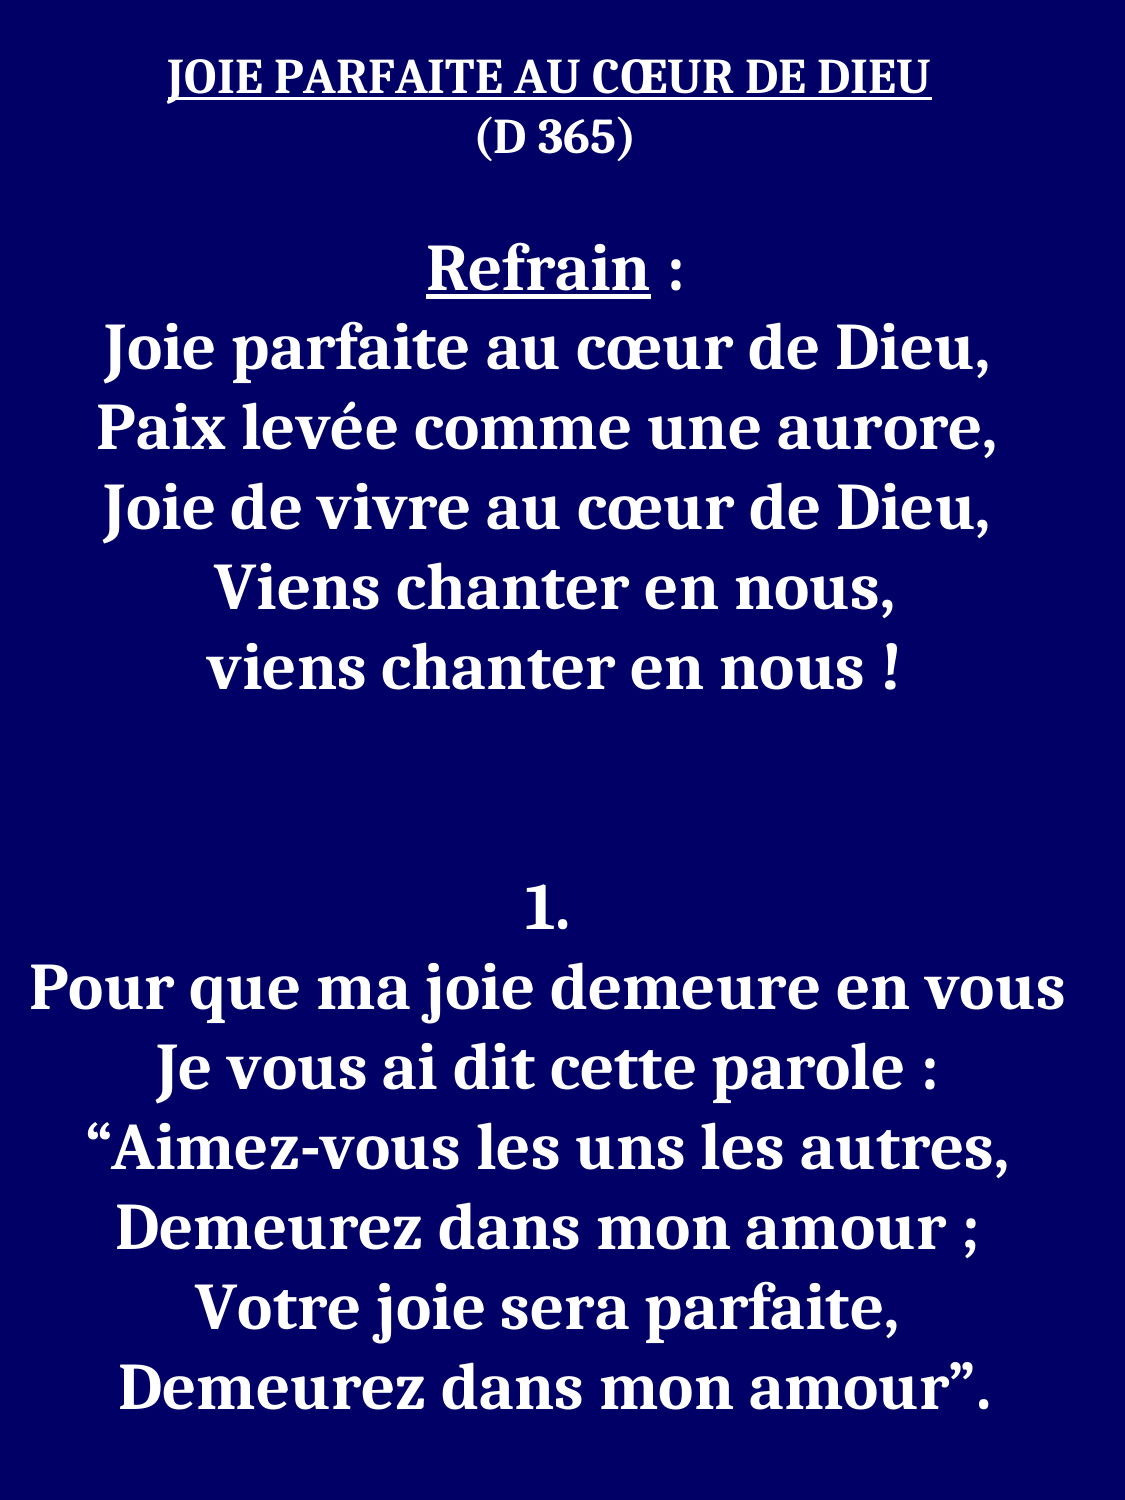

JOIE PARFAITE AU CŒUR DE DIEU
(D 365)
Refrain :
Joie parfaite au cœur de Dieu,
Paix levée comme une aurore,
Joie de vivre au cœur de Dieu,
Viens chanter en nous,
viens chanter en nous !
1.
Pour que ma joie demeure en vous
Je vous ai dit cette parole :
“Aimez-vous les uns les autres,
Demeurez dans mon amour ;
Votre joie sera parfaite,
Demeurez dans mon amour”.